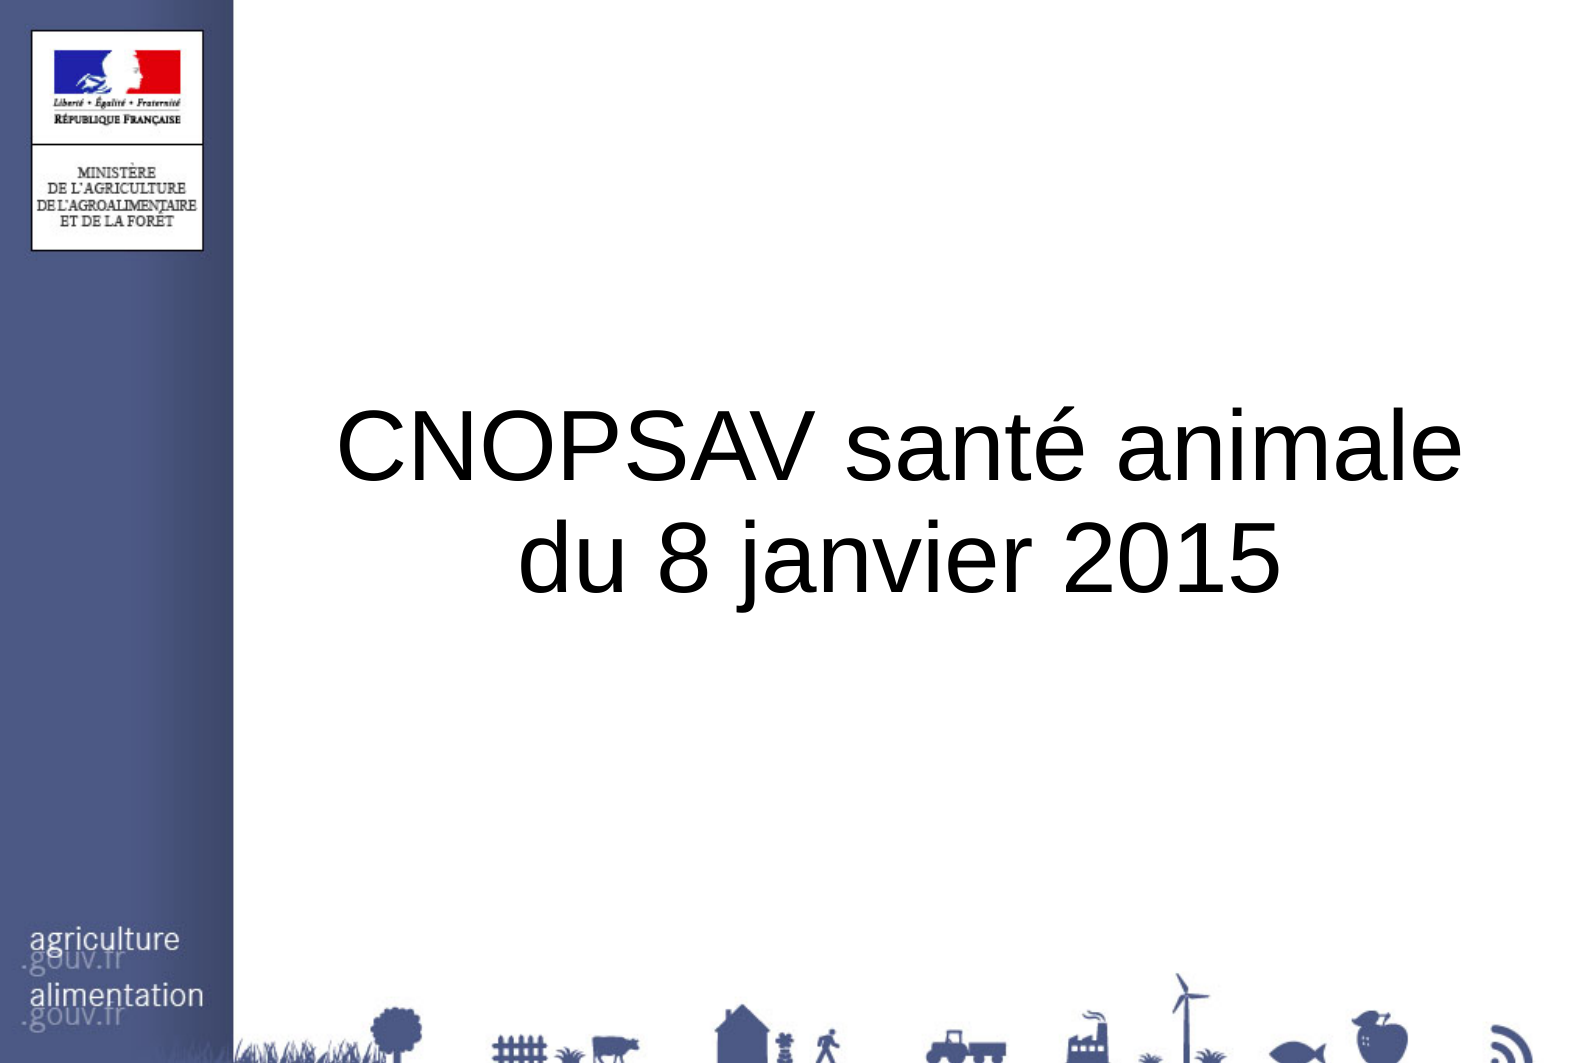

# CNOPSAV santé animale
du 8 janvier 2015